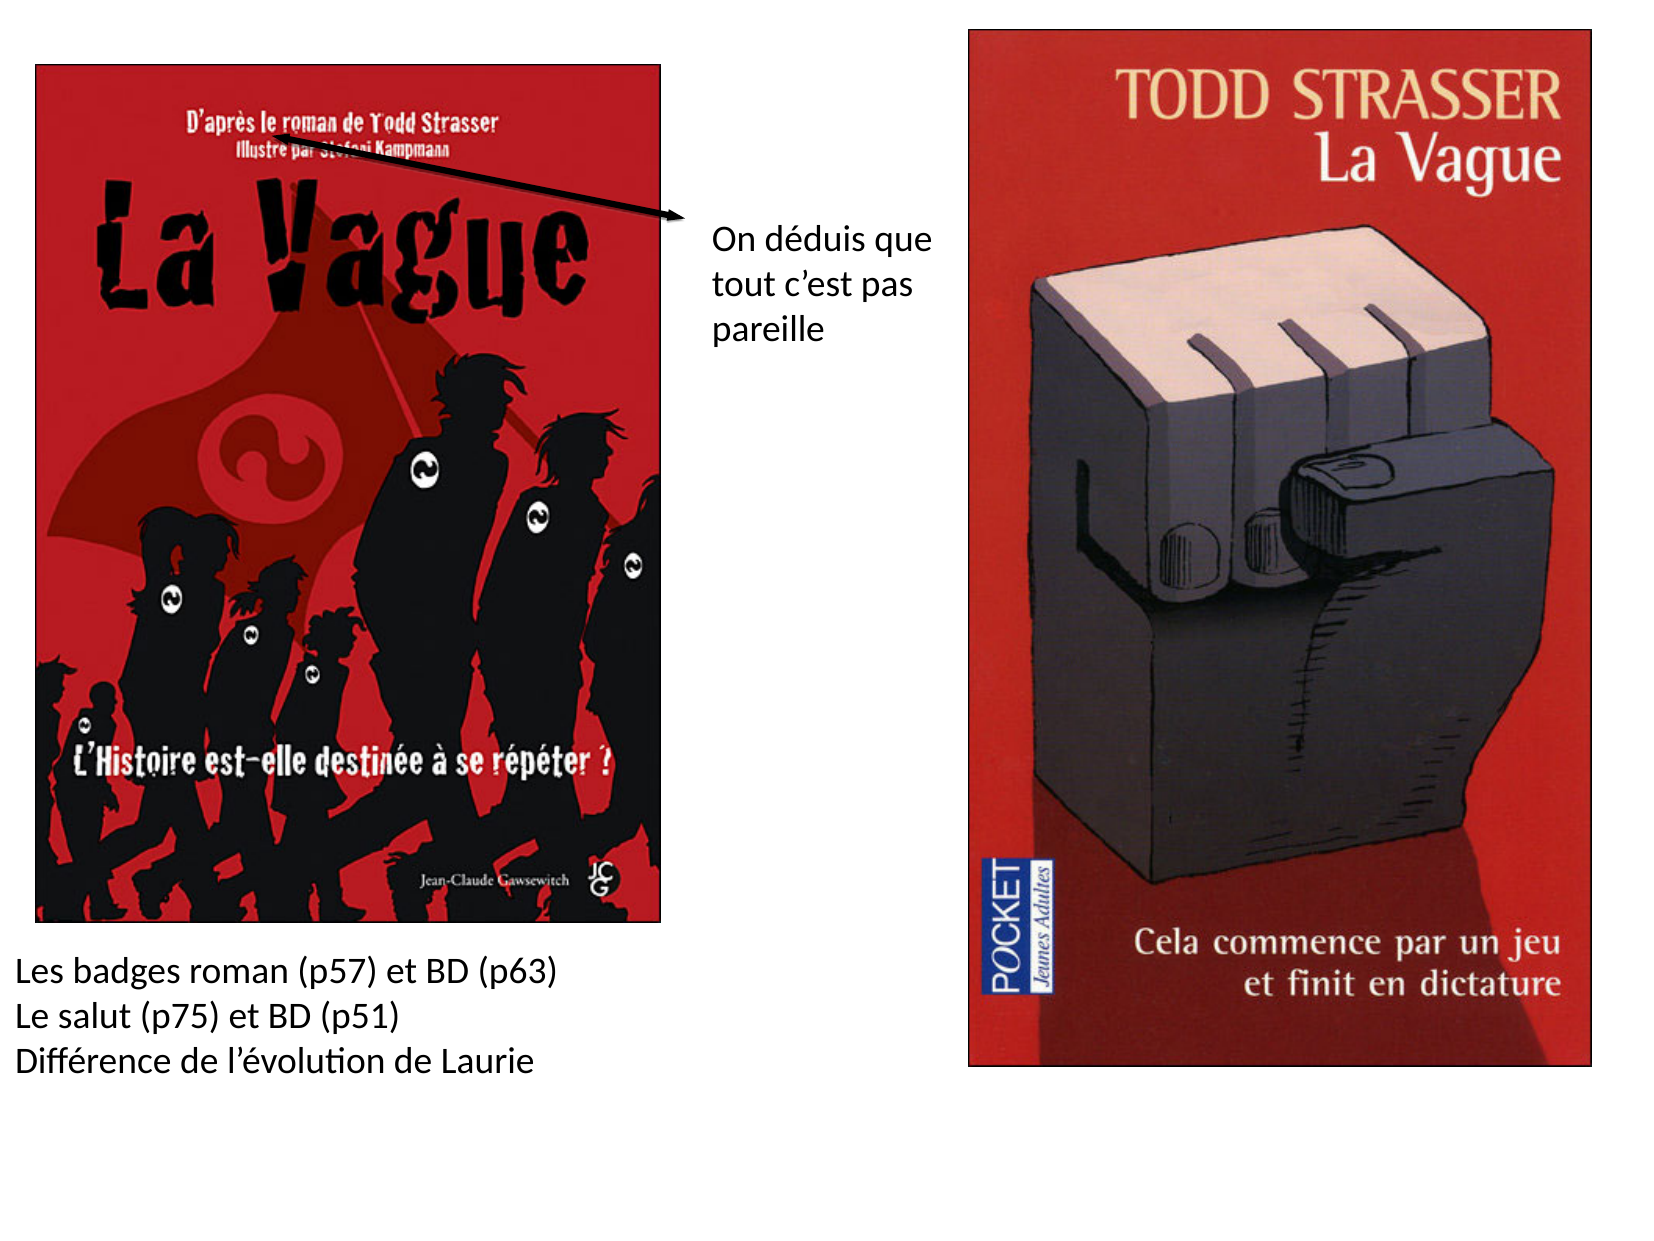

On déduis que tout c’est pas pareille
Les badges roman (p57) et BD (p63)
Le salut (p75) et BD (p51)
Différence de l’évolution de Laurie